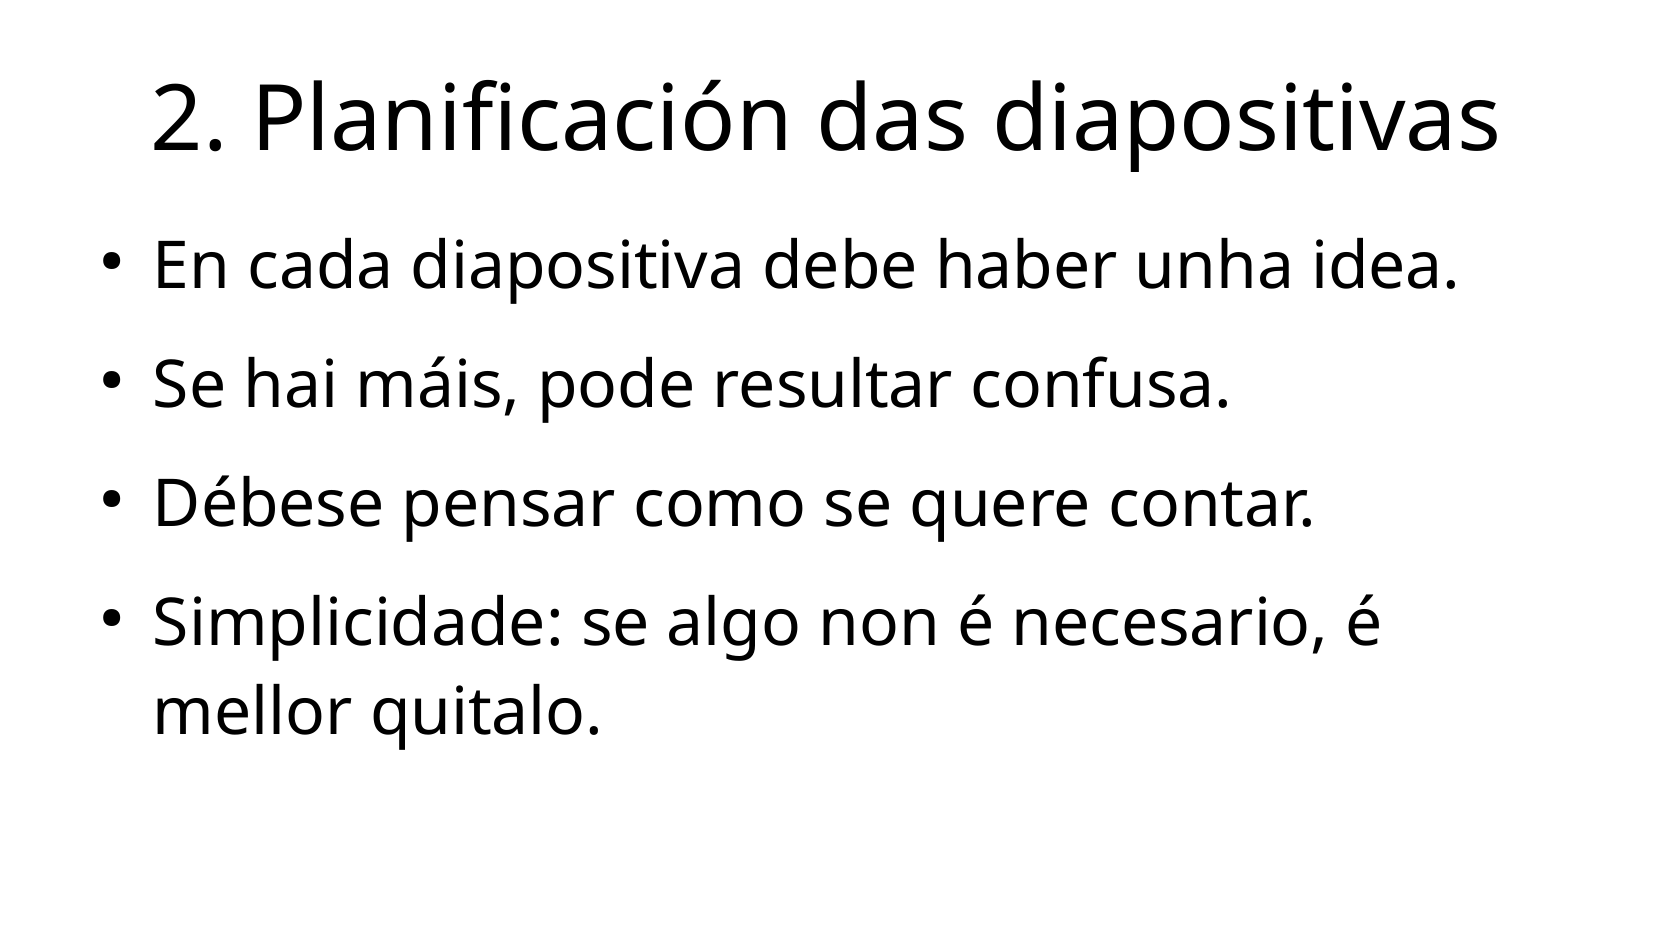

# 2. Planificación das diapositivas
En cada diapositiva debe haber unha idea.
Se hai máis, pode resultar confusa.
Débese pensar como se quere contar.
Simplicidade: se algo non é necesario, é mellor quitalo.